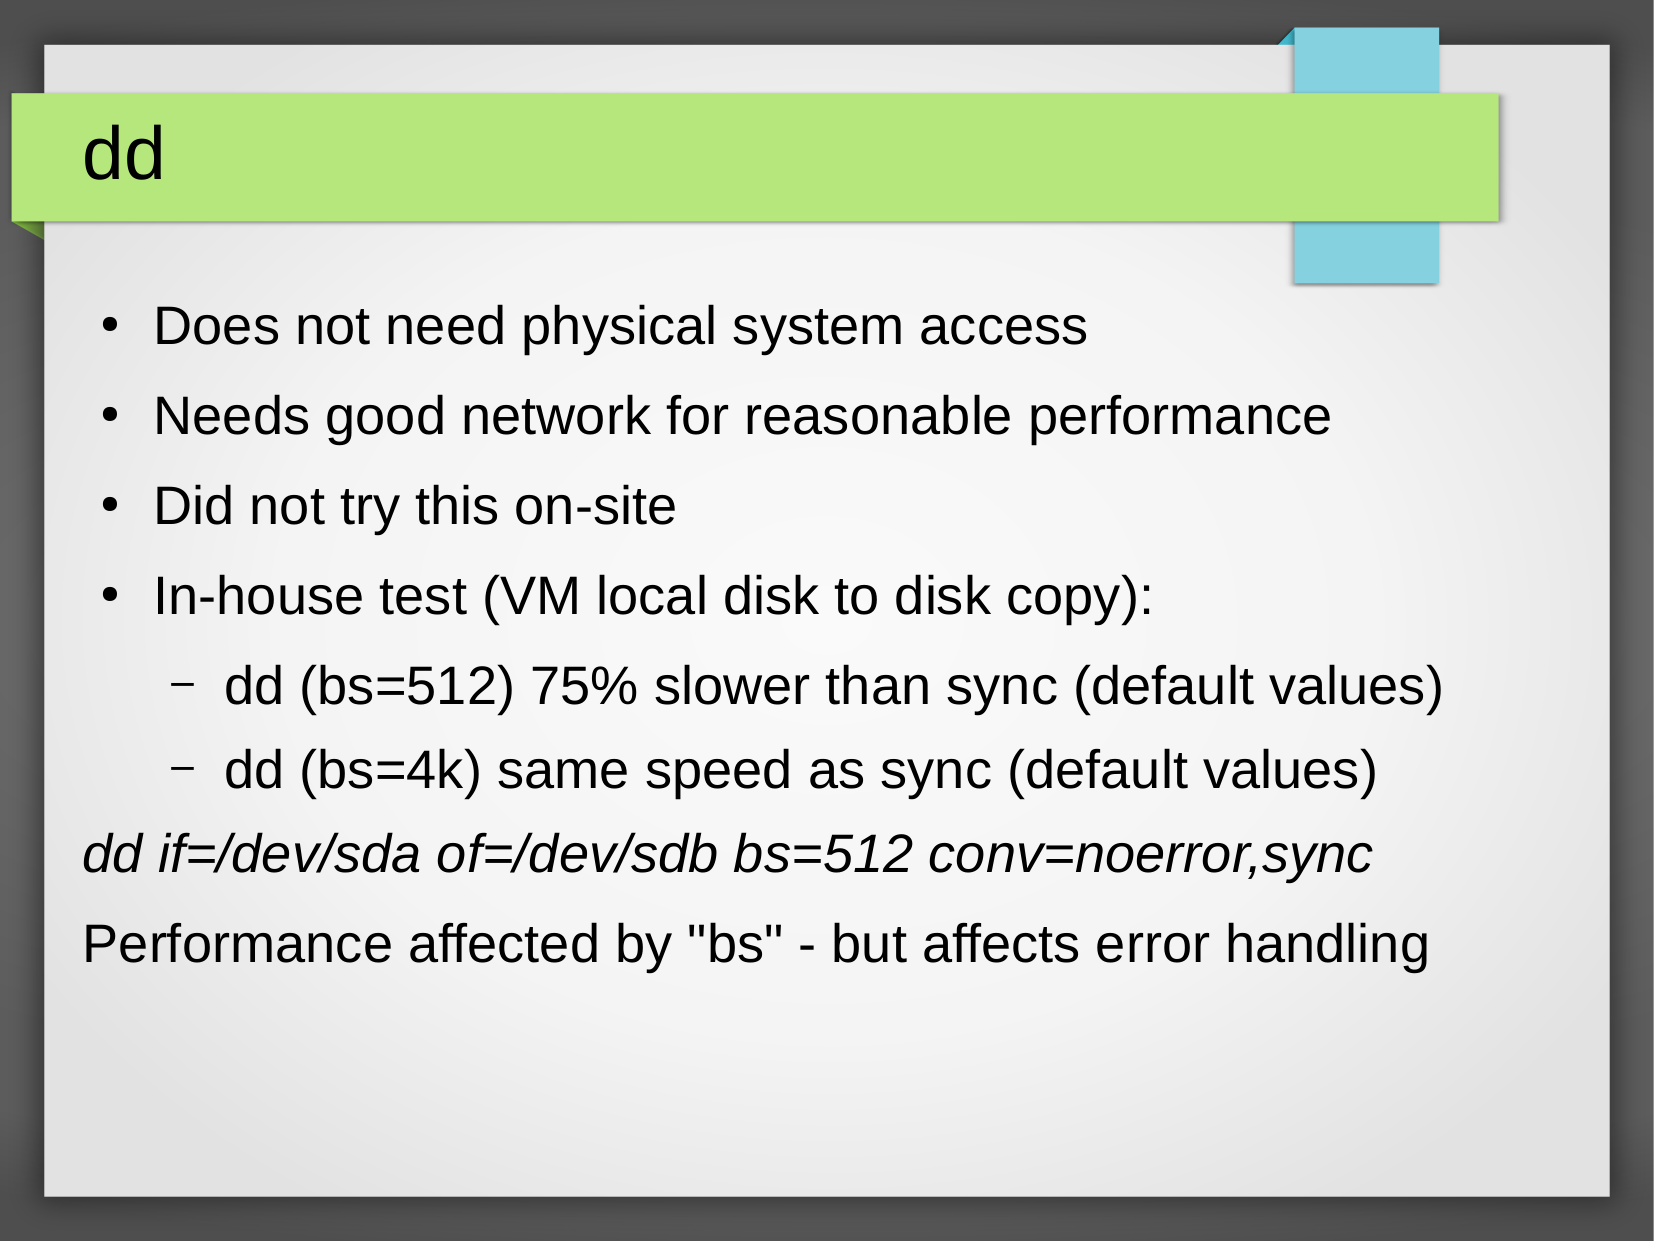

# dd
Does not need physical system access
Needs good network for reasonable performance
Did not try this on-site
In-house test (VM local disk to disk copy):
dd (bs=512) 75% slower than sync (default values)
dd (bs=4k) same speed as sync (default values)
dd if=/dev/sda of=/dev/sdb bs=512 conv=noerror,sync
Performance affected by "bs" - but affects error handling